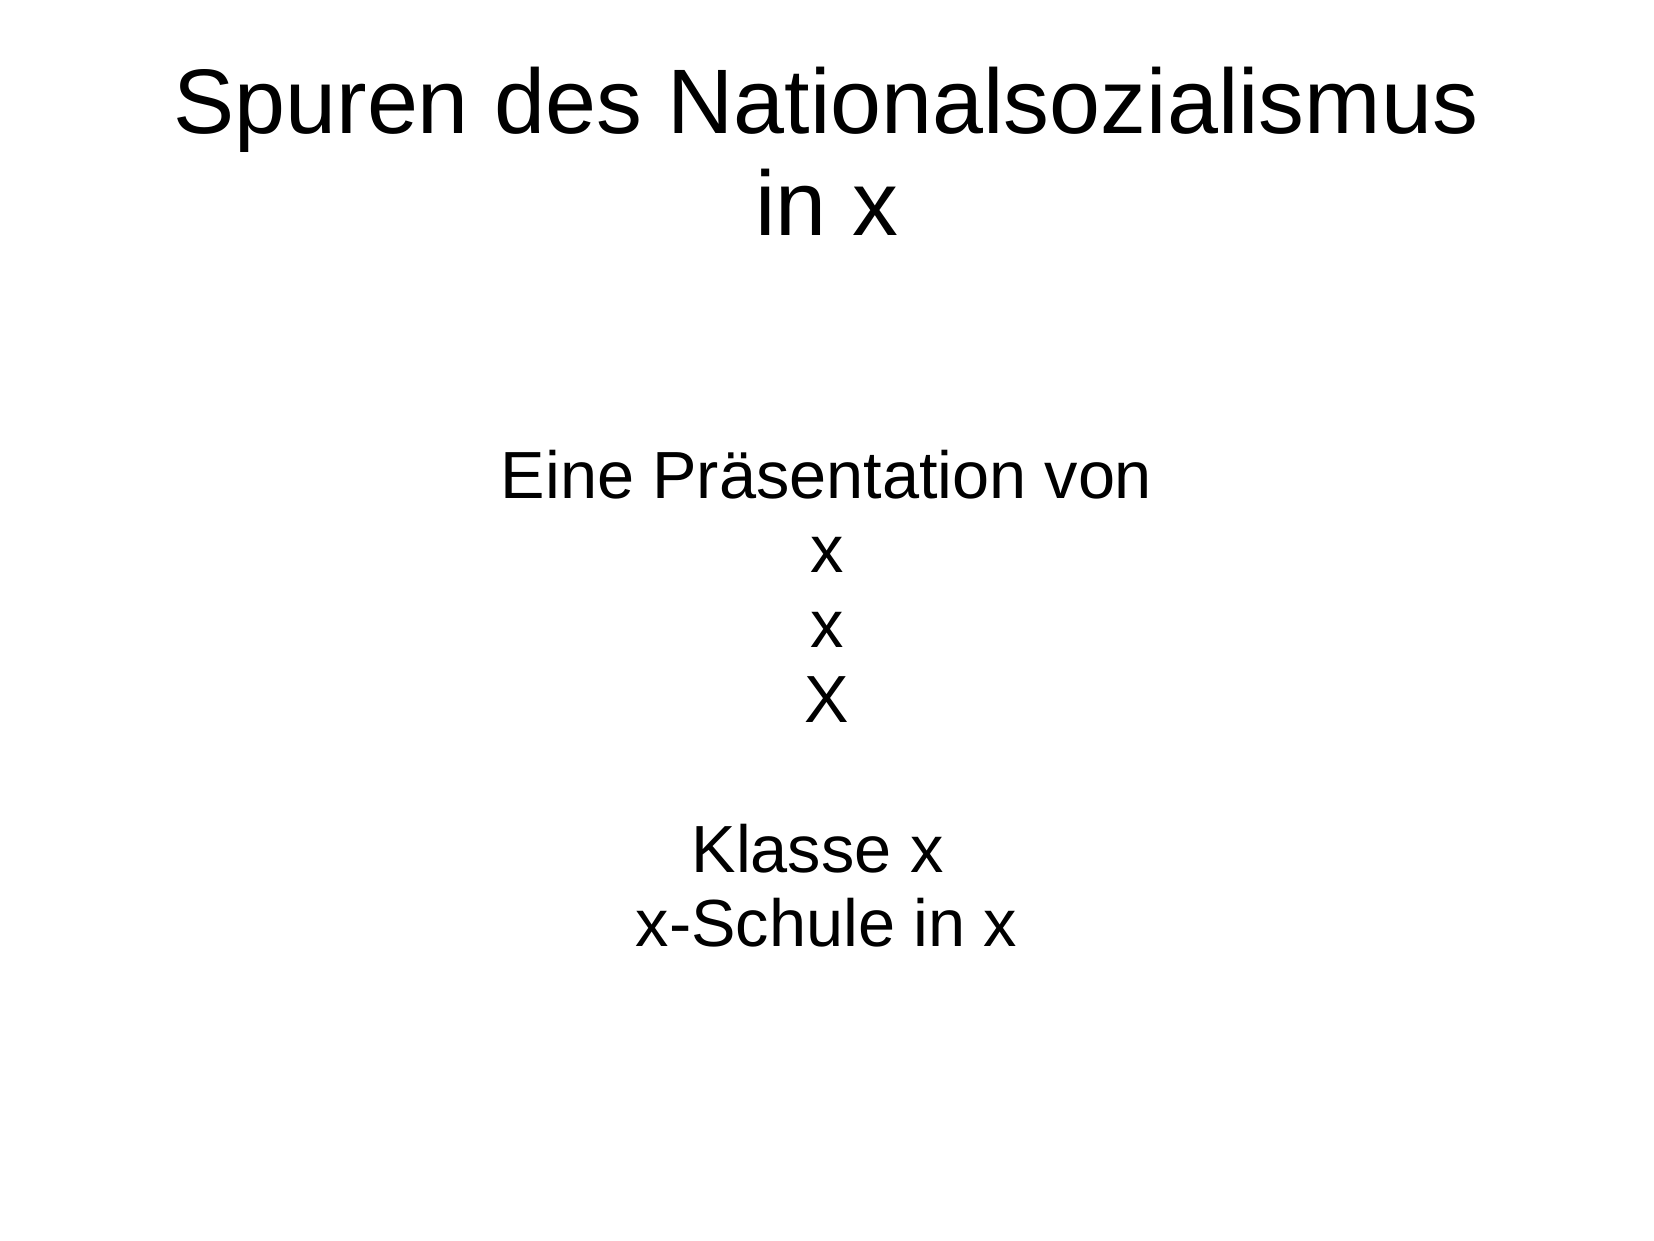

# Spuren des Nationalsozialismus in x
Eine Präsentation von
x
x
X
Klasse x
x-Schule in x